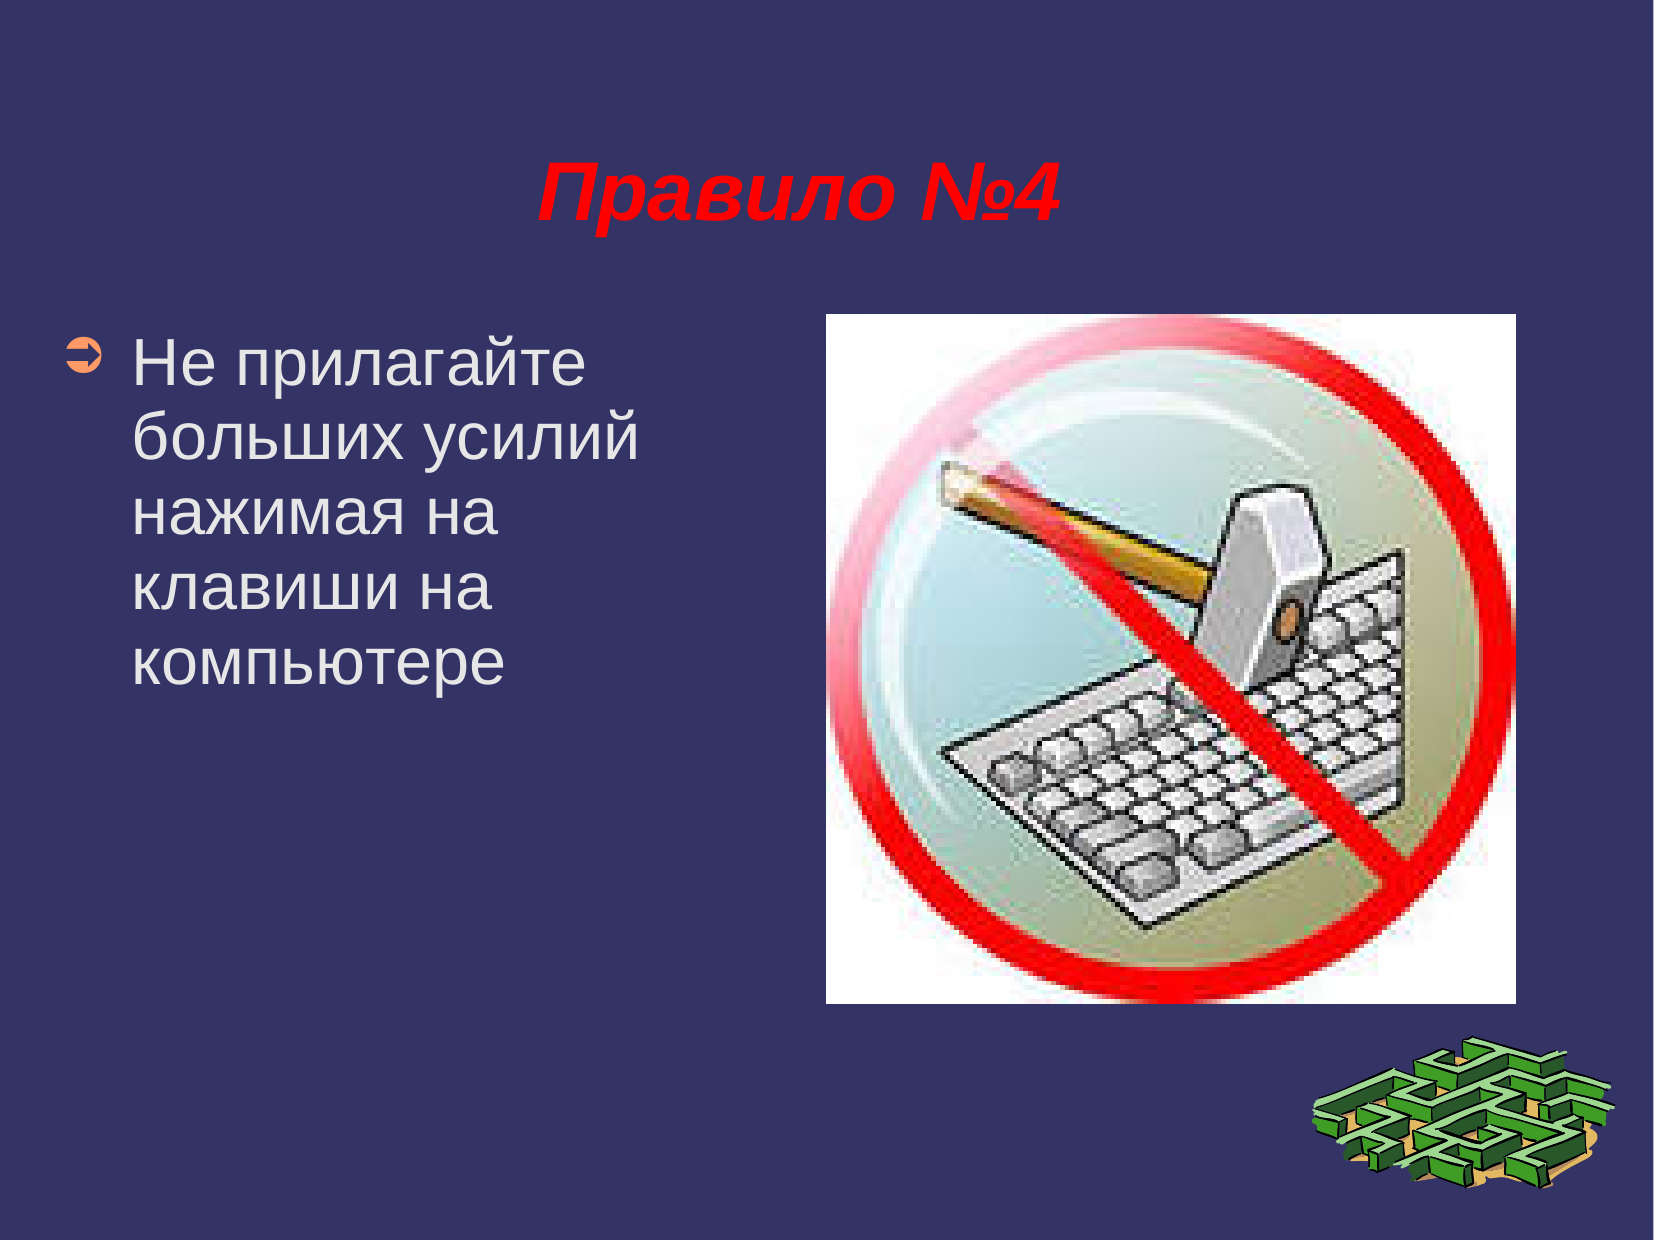

# Правило №4
Не прилагайте больших усилий нажимая на клавиши на компьютере